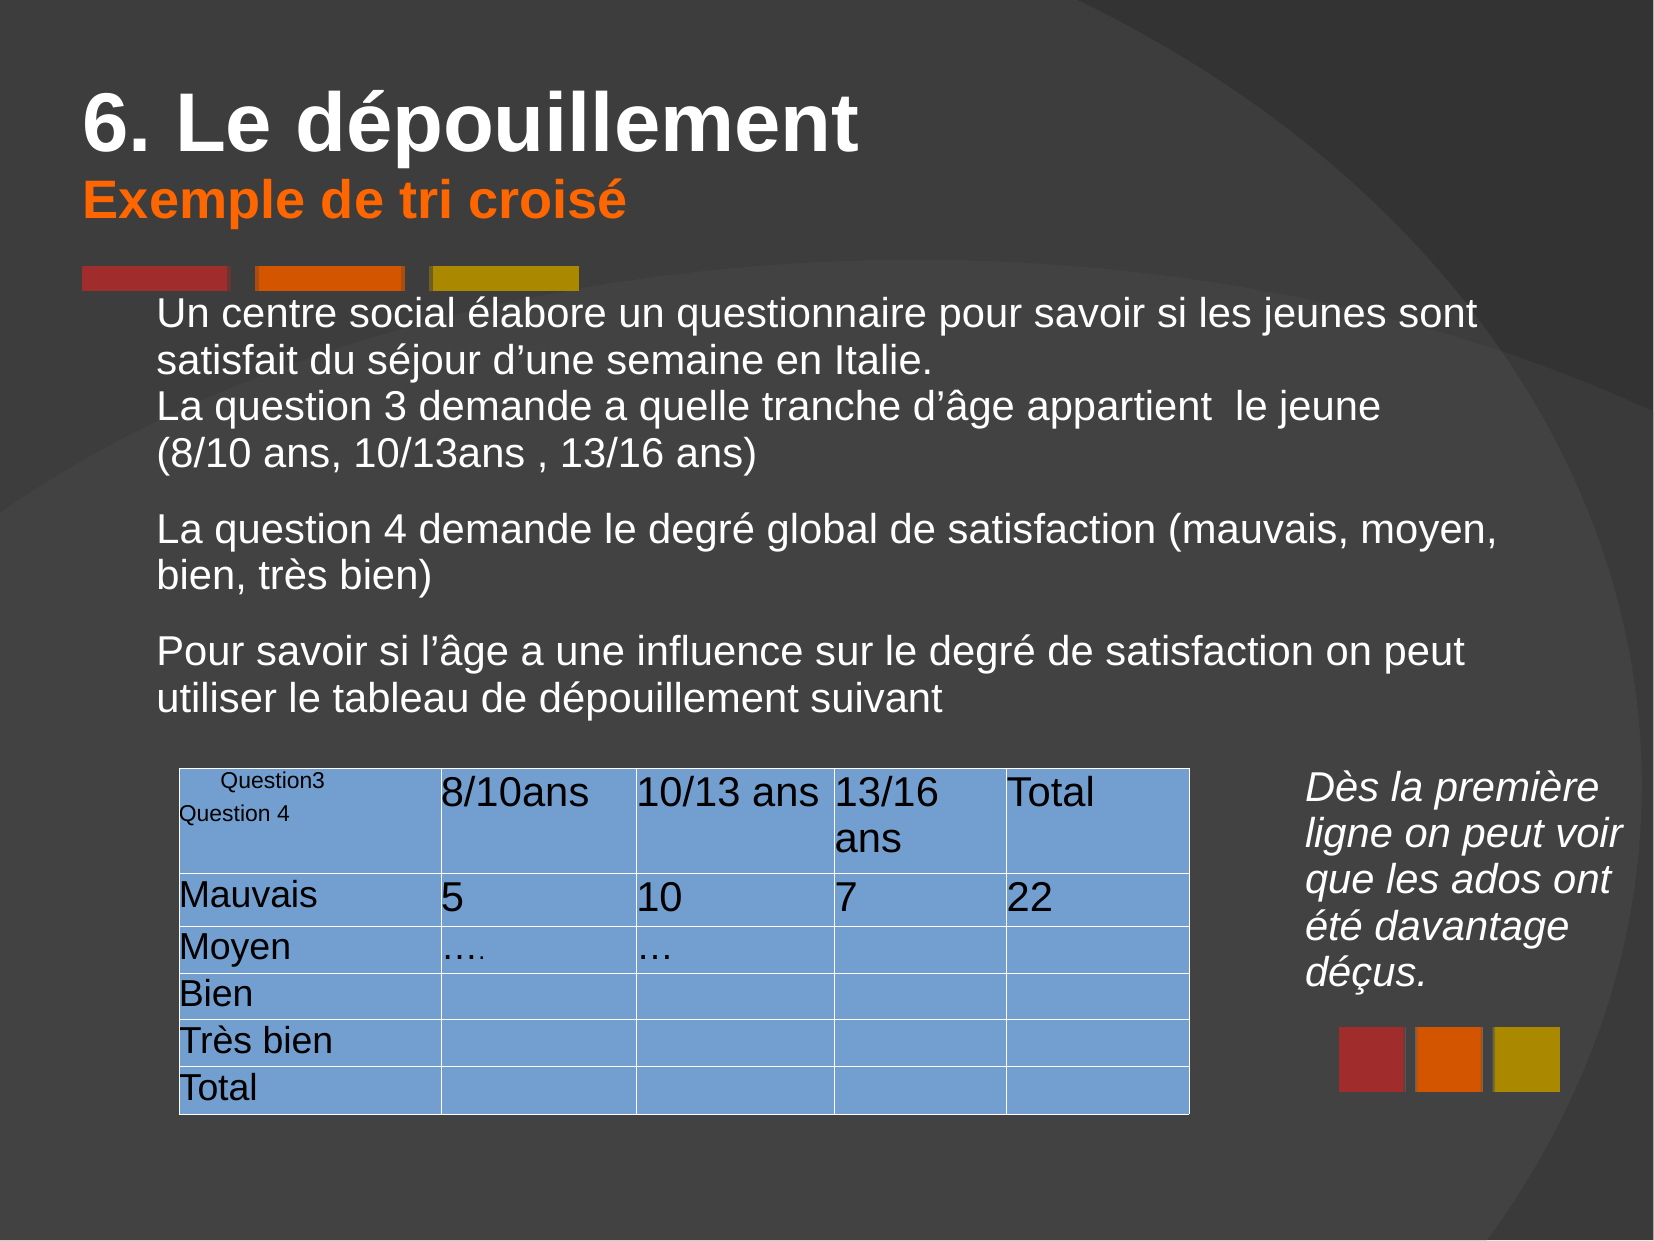

# 6. Le dépouillement Exemple de tri croisé
Un centre social élabore un questionnaire pour savoir si les jeunes sont satisfait du séjour d’une semaine en Italie.
La question 3 demande a quelle tranche d’âge appartient le jeune (8/10 ans, 10/13ans , 13/16 ans)
La question 4 demande le degré global de satisfaction (mauvais, moyen, bien, très bien)
Pour savoir si l’âge a une influence sur le degré de satisfaction on peut utiliser le tableau de dépouillement suivant
Dès la première ligne on peut voir que les ados ont été davantage déçus.
| Question3 Question 4 | 8/10ans | 10/13 ans | 13/16 ans | Total |
| --- | --- | --- | --- | --- |
| Mauvais | 5 | 10 | 7 | 22 |
| Moyen | …. | … | | |
| Bien | | | | |
| Très bien | | | | |
| Total | | | | |